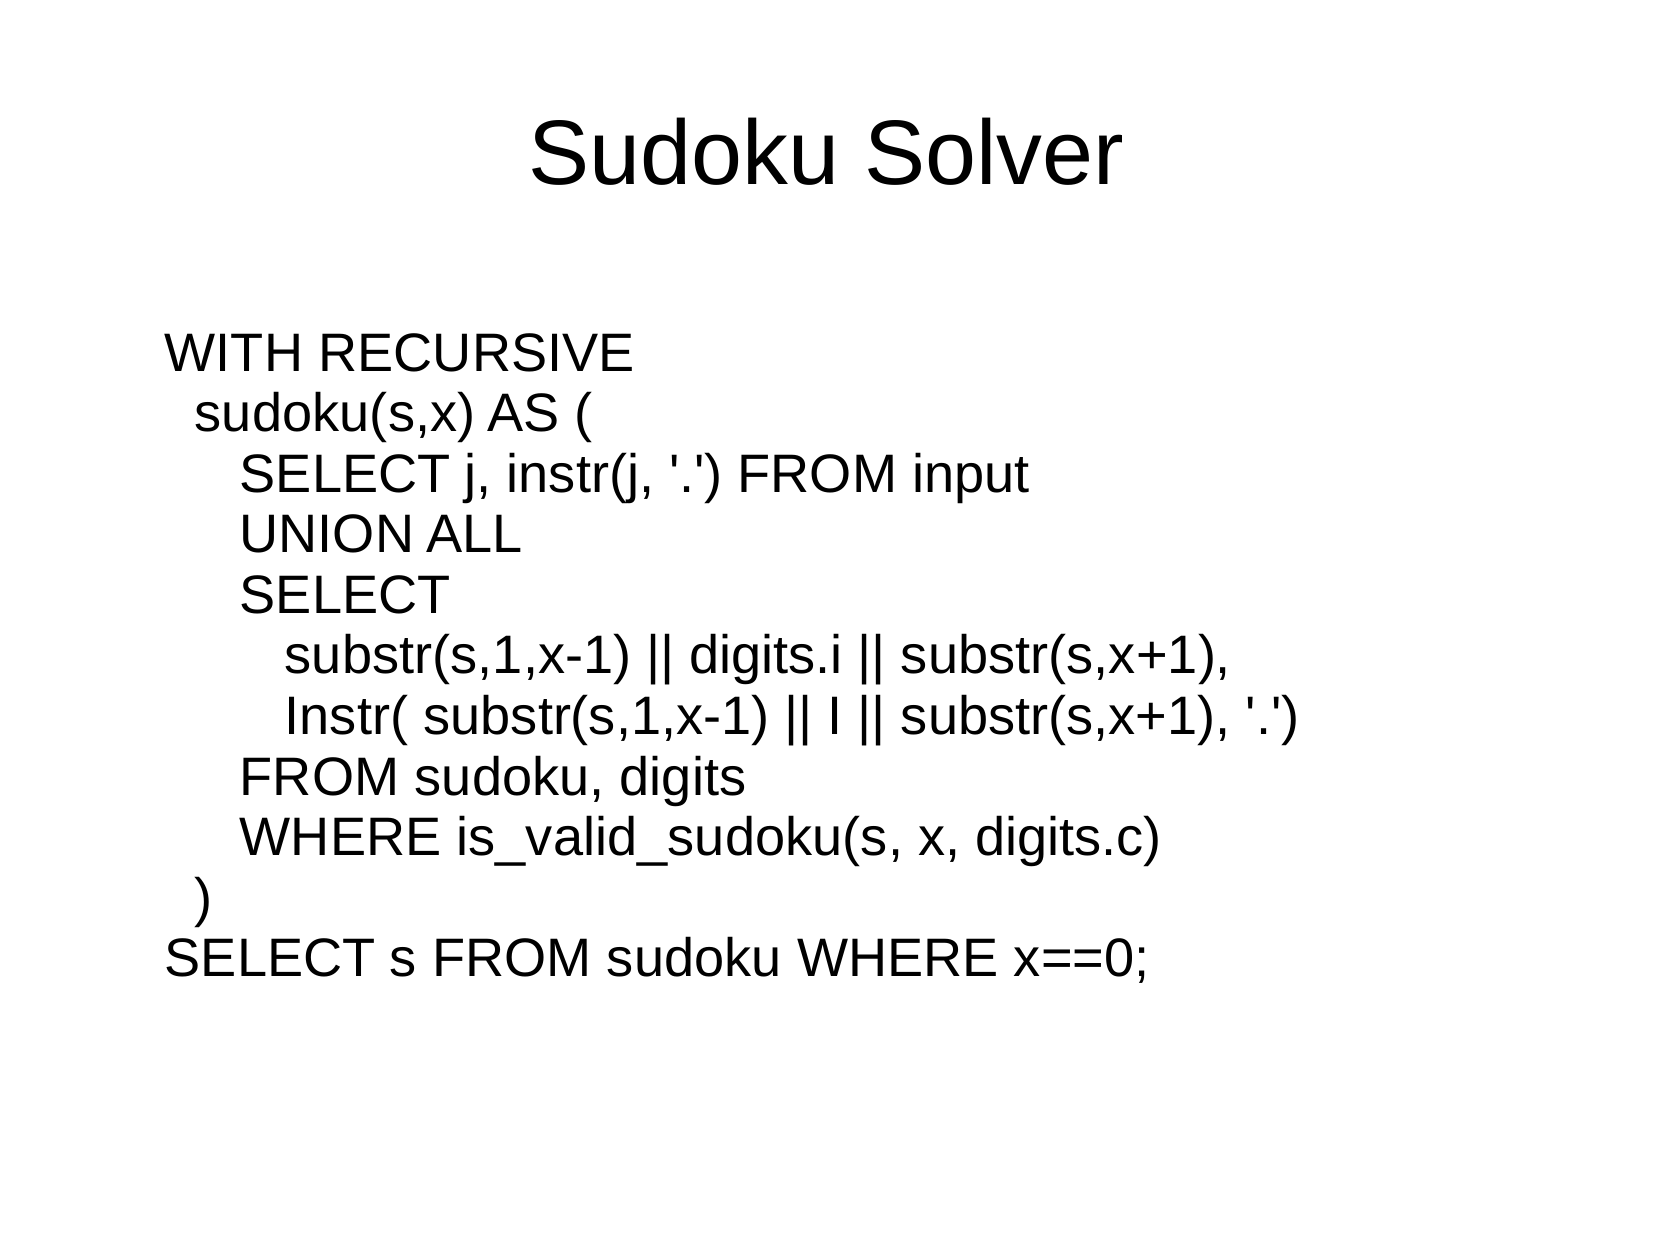

# Sudoku Solver
WITH RECURSIVE
 sudoku(s,x) AS (
 SELECT j, instr(j, '.') FROM input
 UNION ALL
 SELECT
 substr(s,1,x-1) || digits.i || substr(s,x+1),
 Instr( substr(s,1,x-1) || I || substr(s,x+1), '.')
 FROM sudoku, digits
 WHERE is_valid_sudoku(s, x, digits.c)
 )
SELECT s FROM sudoku WHERE x==0;